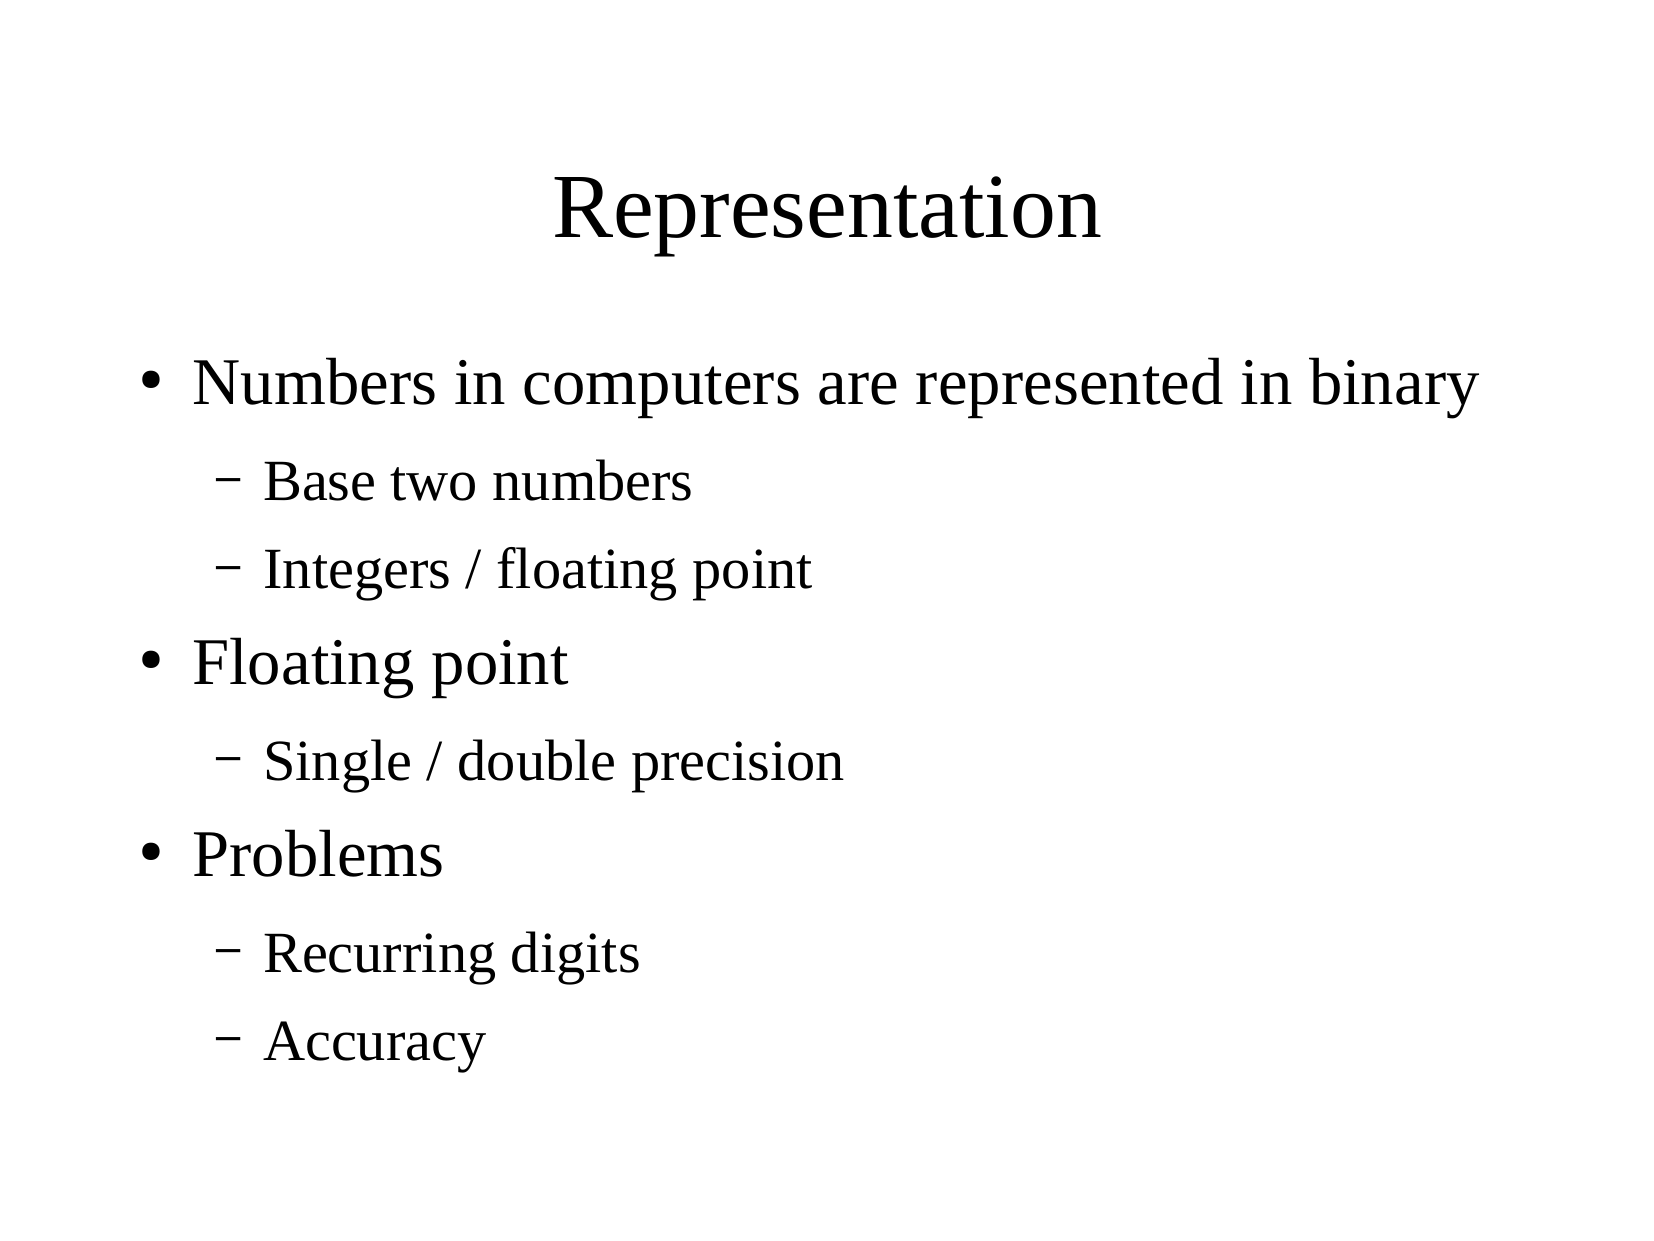

# Representation
Numbers in computers are represented in binary
Base two numbers
Integers / floating point
Floating point
Single / double precision
Problems
Recurring digits
Accuracy